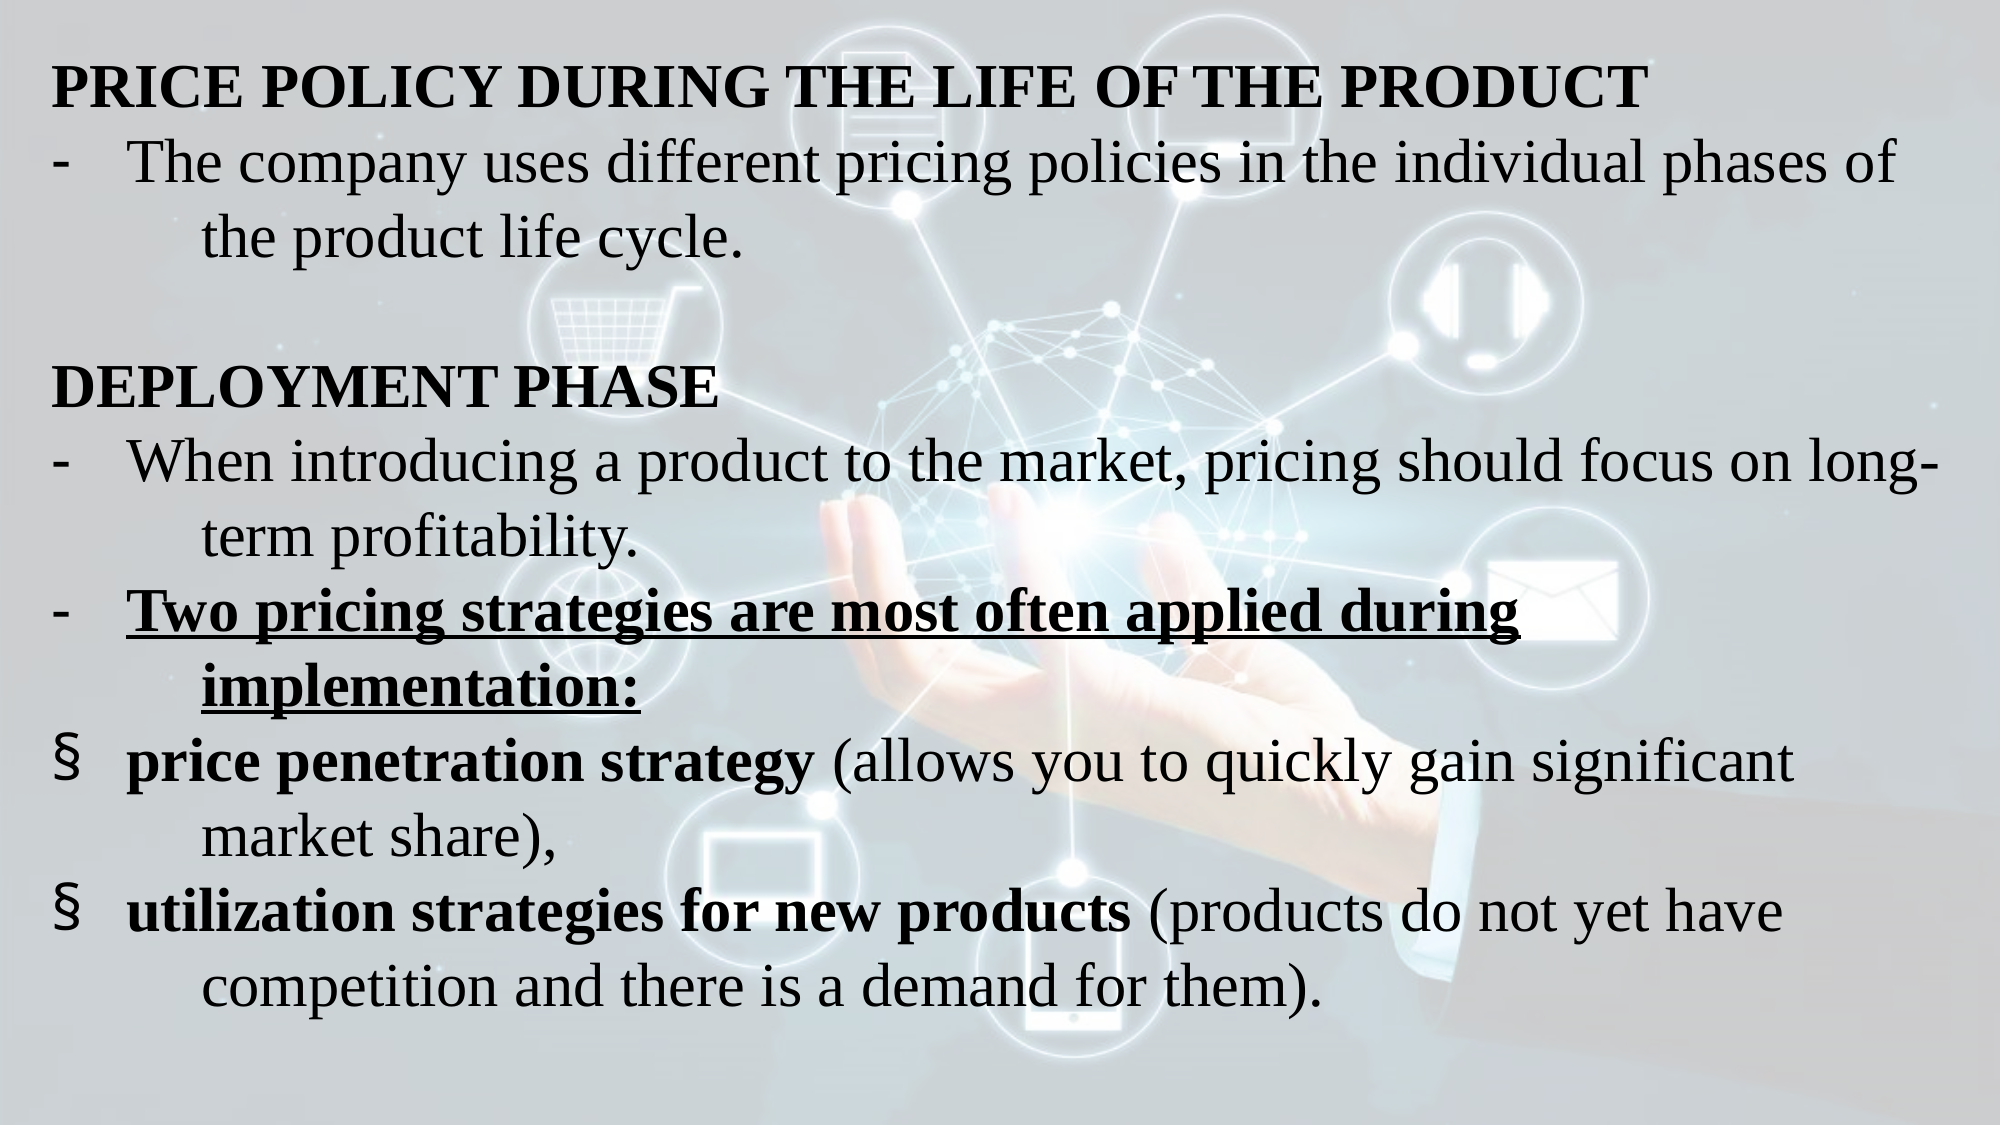

PRICE POLICY DURING THE LIFE OF THE PRODUCT
The company uses different pricing policies in the individual phases of the product life cycle.
DEPLOYMENT PHASE
When introducing a product to the market, pricing should focus on long-term profitability.
Two pricing strategies are most often applied during implementation:
price penetration strategy (allows you to quickly gain significant market share),
utilization strategies for new products (products do not yet have competition and there is a demand for them).